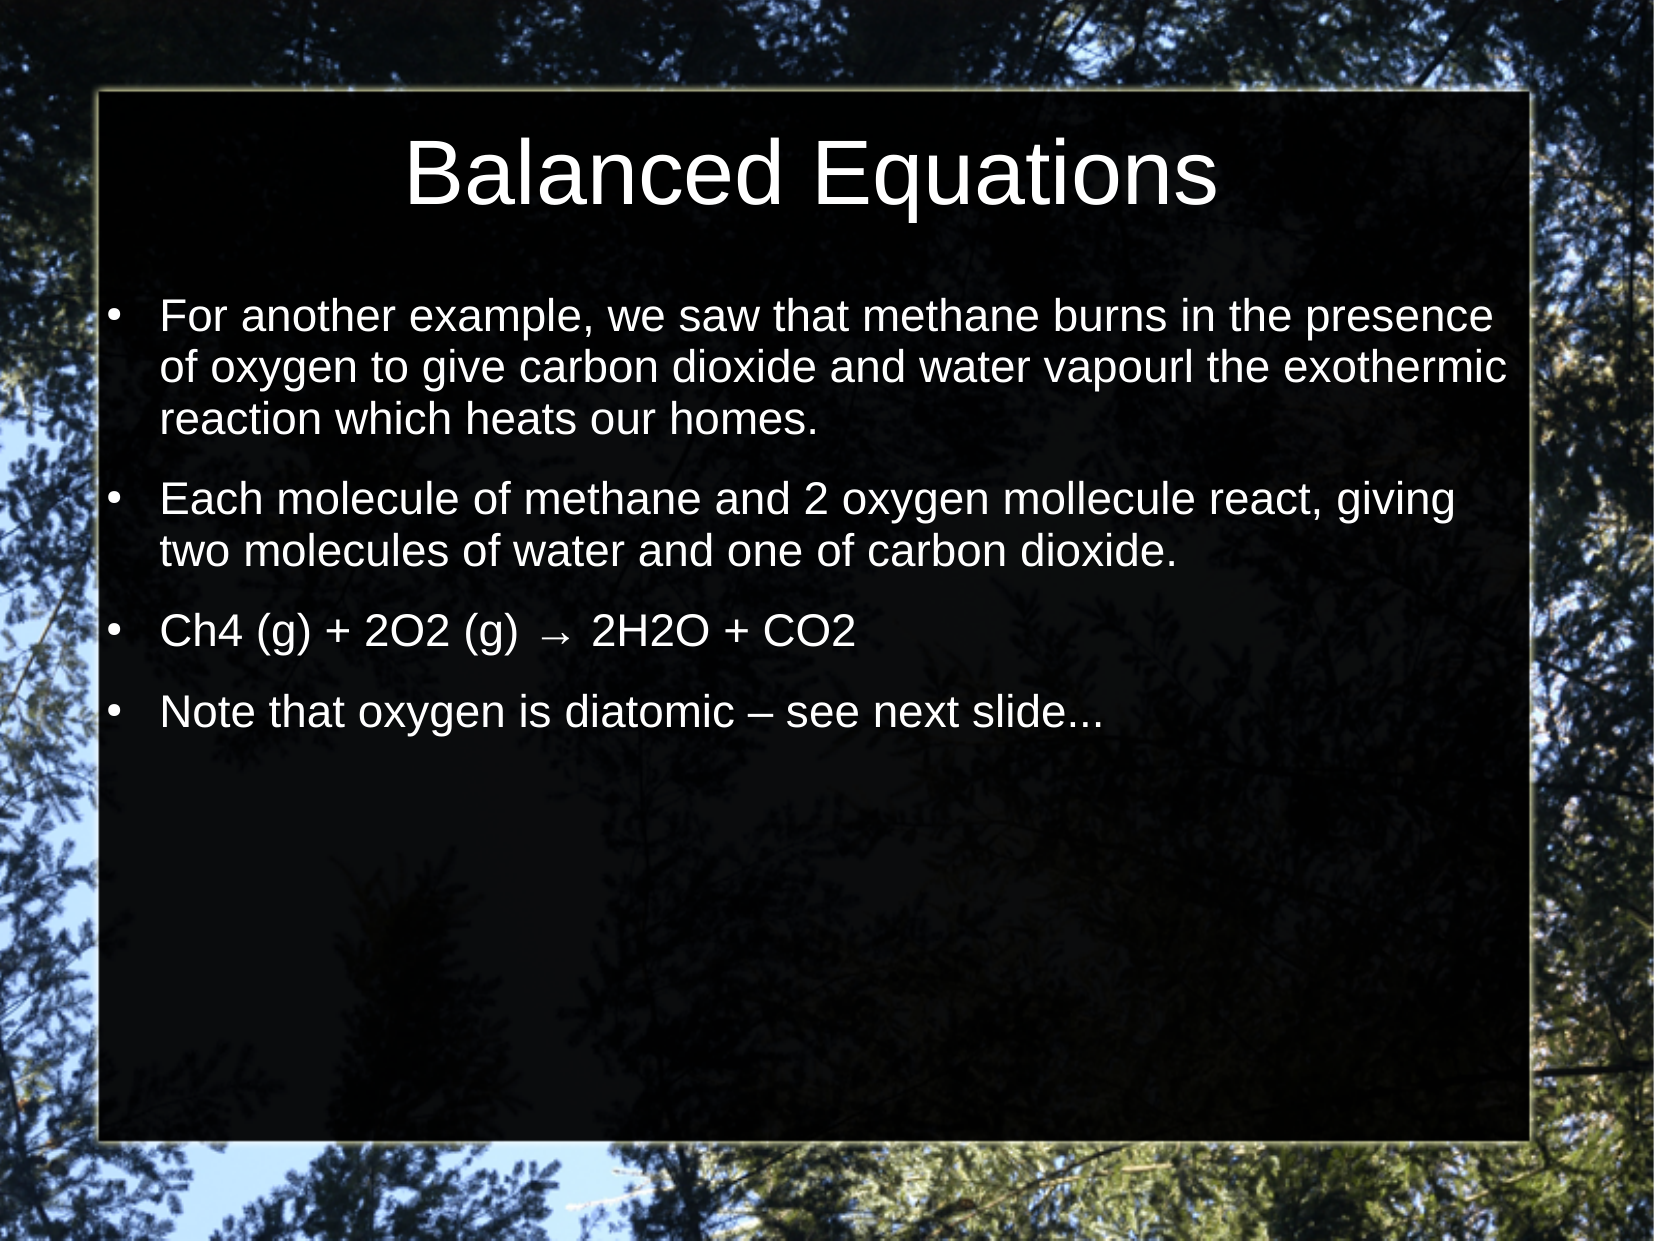

# Balanced Equations
For another example, we saw that methane burns in the presence of oxygen to give carbon dioxide and water vapourl the exothermic reaction which heats our homes.
Each molecule of methane and 2 oxygen mollecule react, giving two molecules of water and one of carbon dioxide.
Ch4 (g) + 2O2 (g) → 2H2O + CO2
Note that oxygen is diatomic – see next slide...